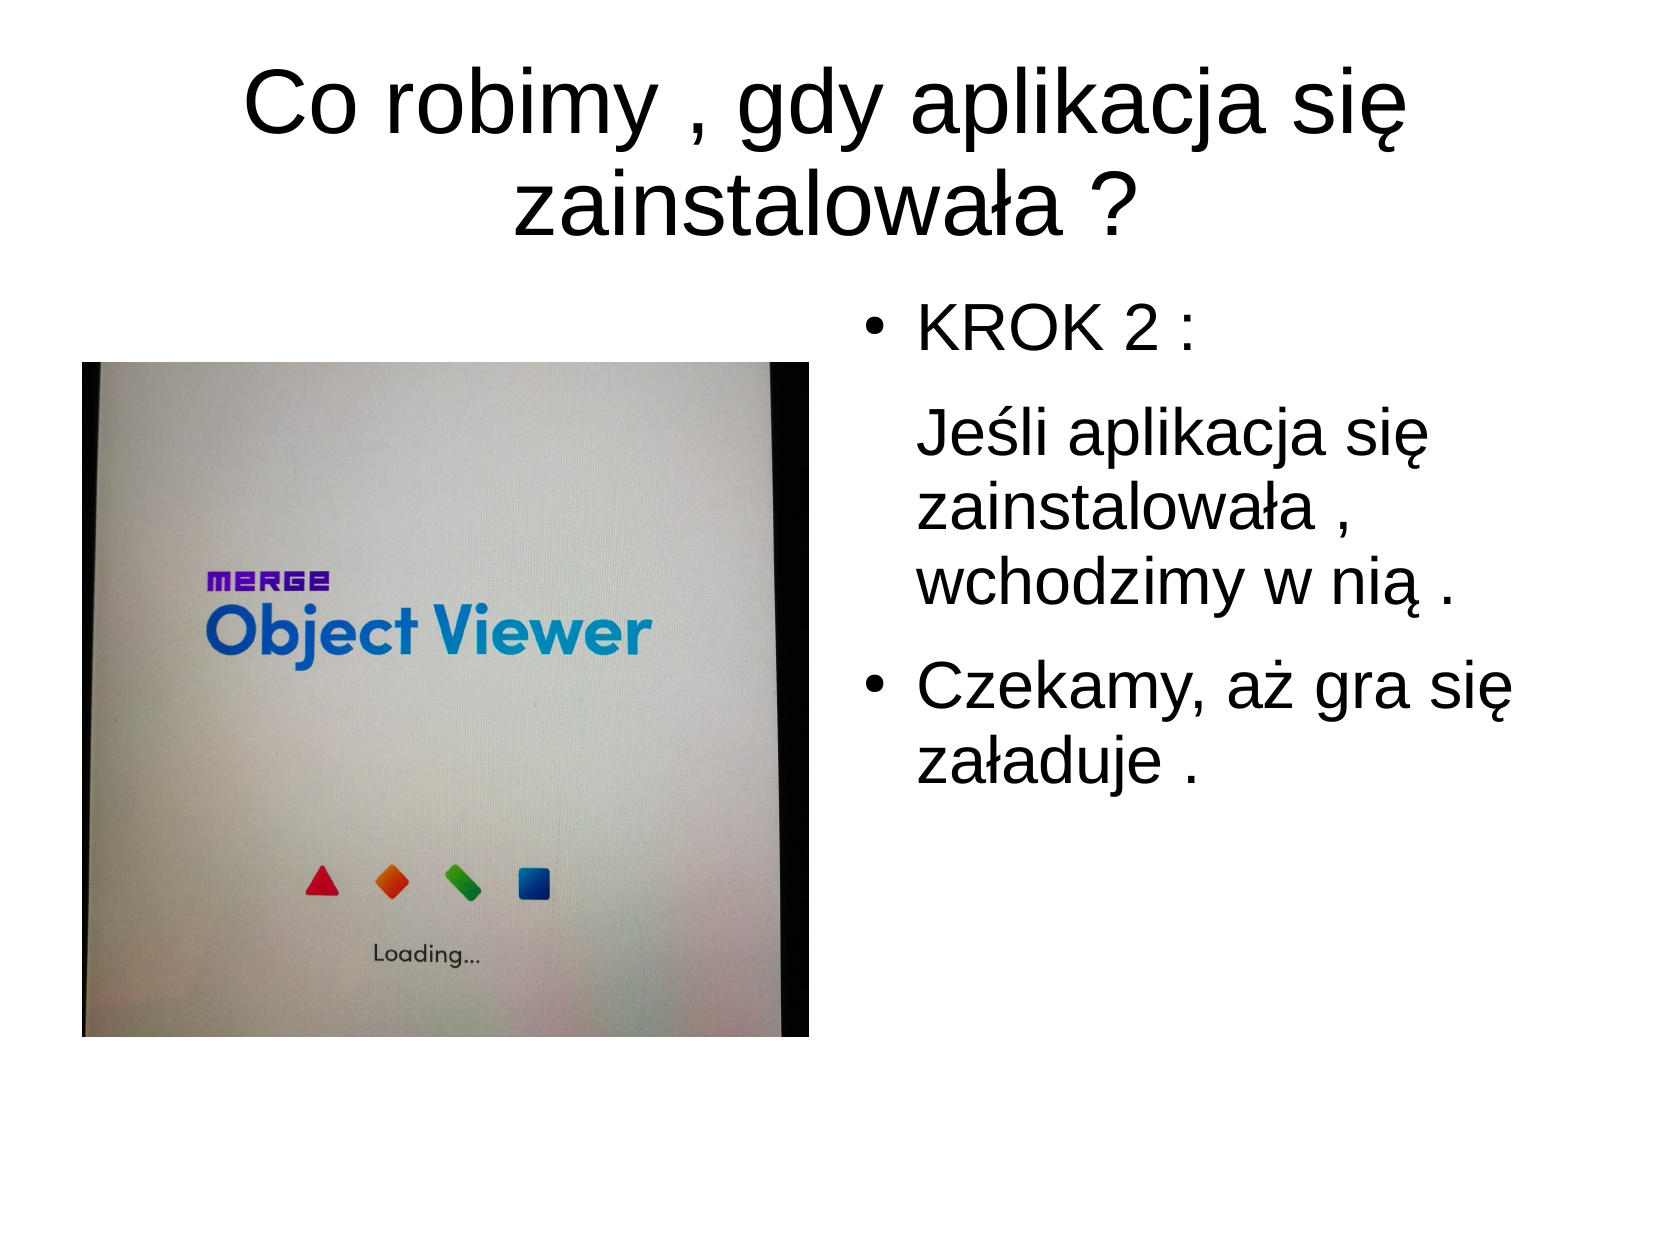

Co robimy , gdy aplikacja się zainstalowała ?
# KROK 2 :
Jeśli aplikacja się zainstalowała , wchodzimy w nią .
Czekamy, aż gra się załaduje .